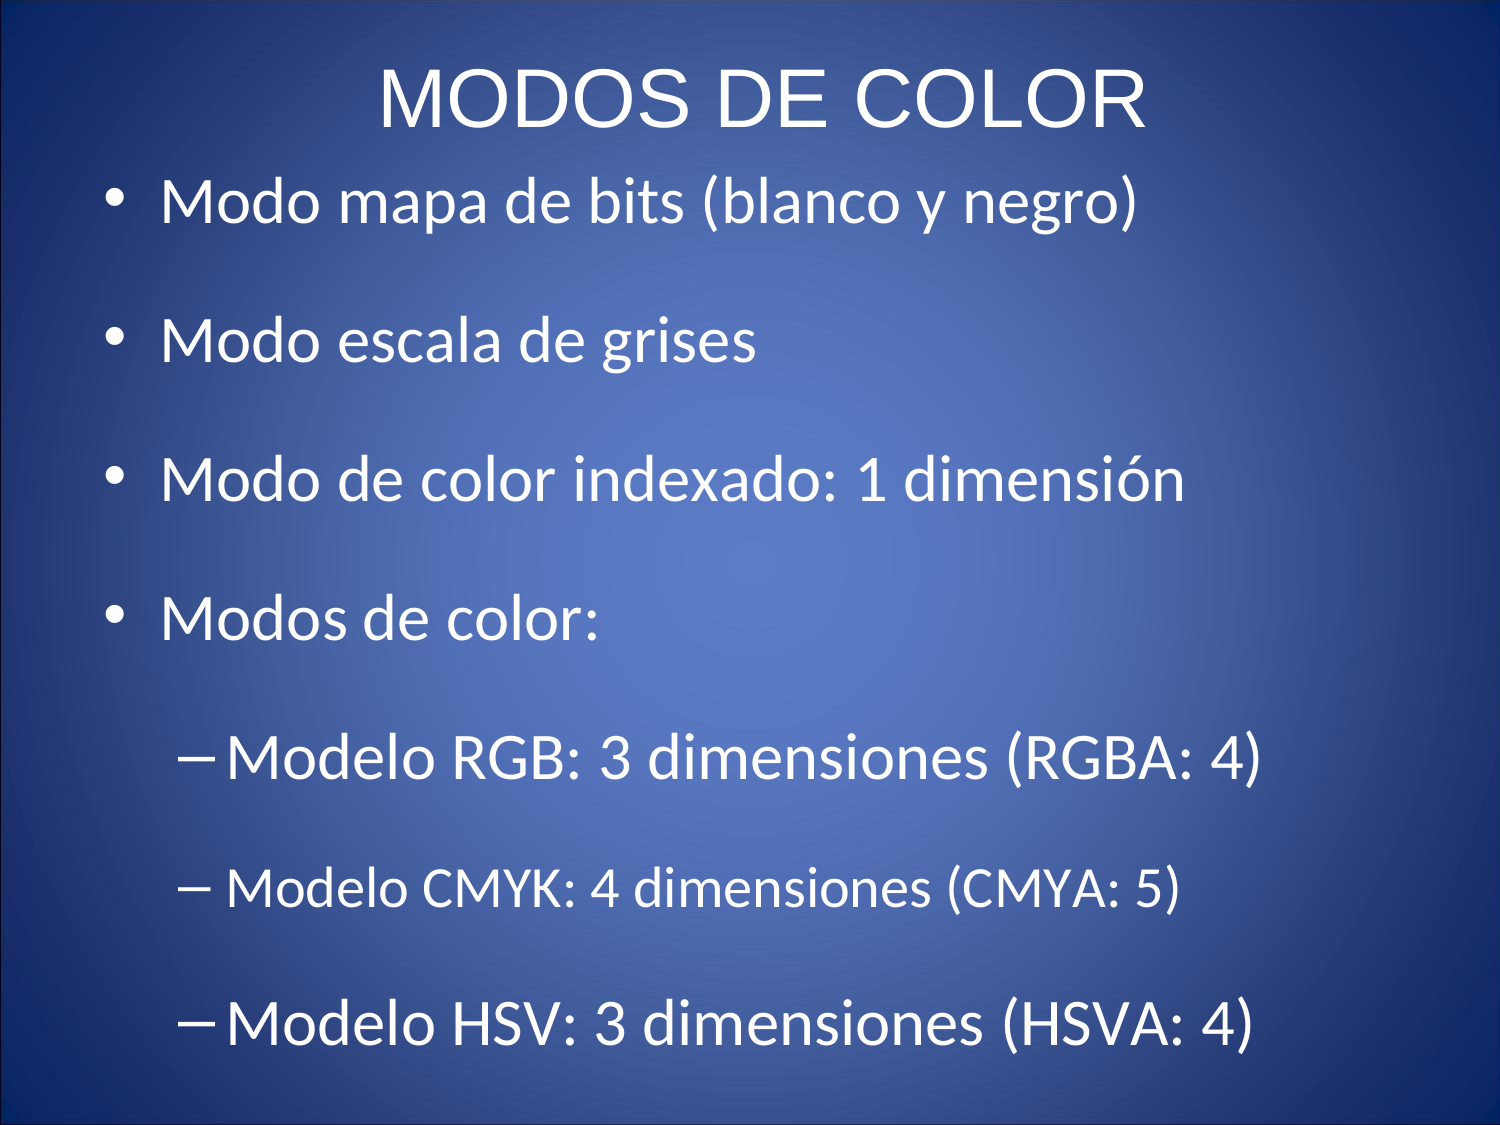

MODOS DE COLOR
# Modo mapa de bits (blanco y negro)
Modo escala de grises
Modo de color indexado: 1 dimensión
Modos de color:
Modelo RGB: 3 dimensiones (RGBA: 4)
Modelo CMYK: 4 dimensiones (CMYA: 5)
Modelo HSV: 3 dimensiones (HSVA: 4)